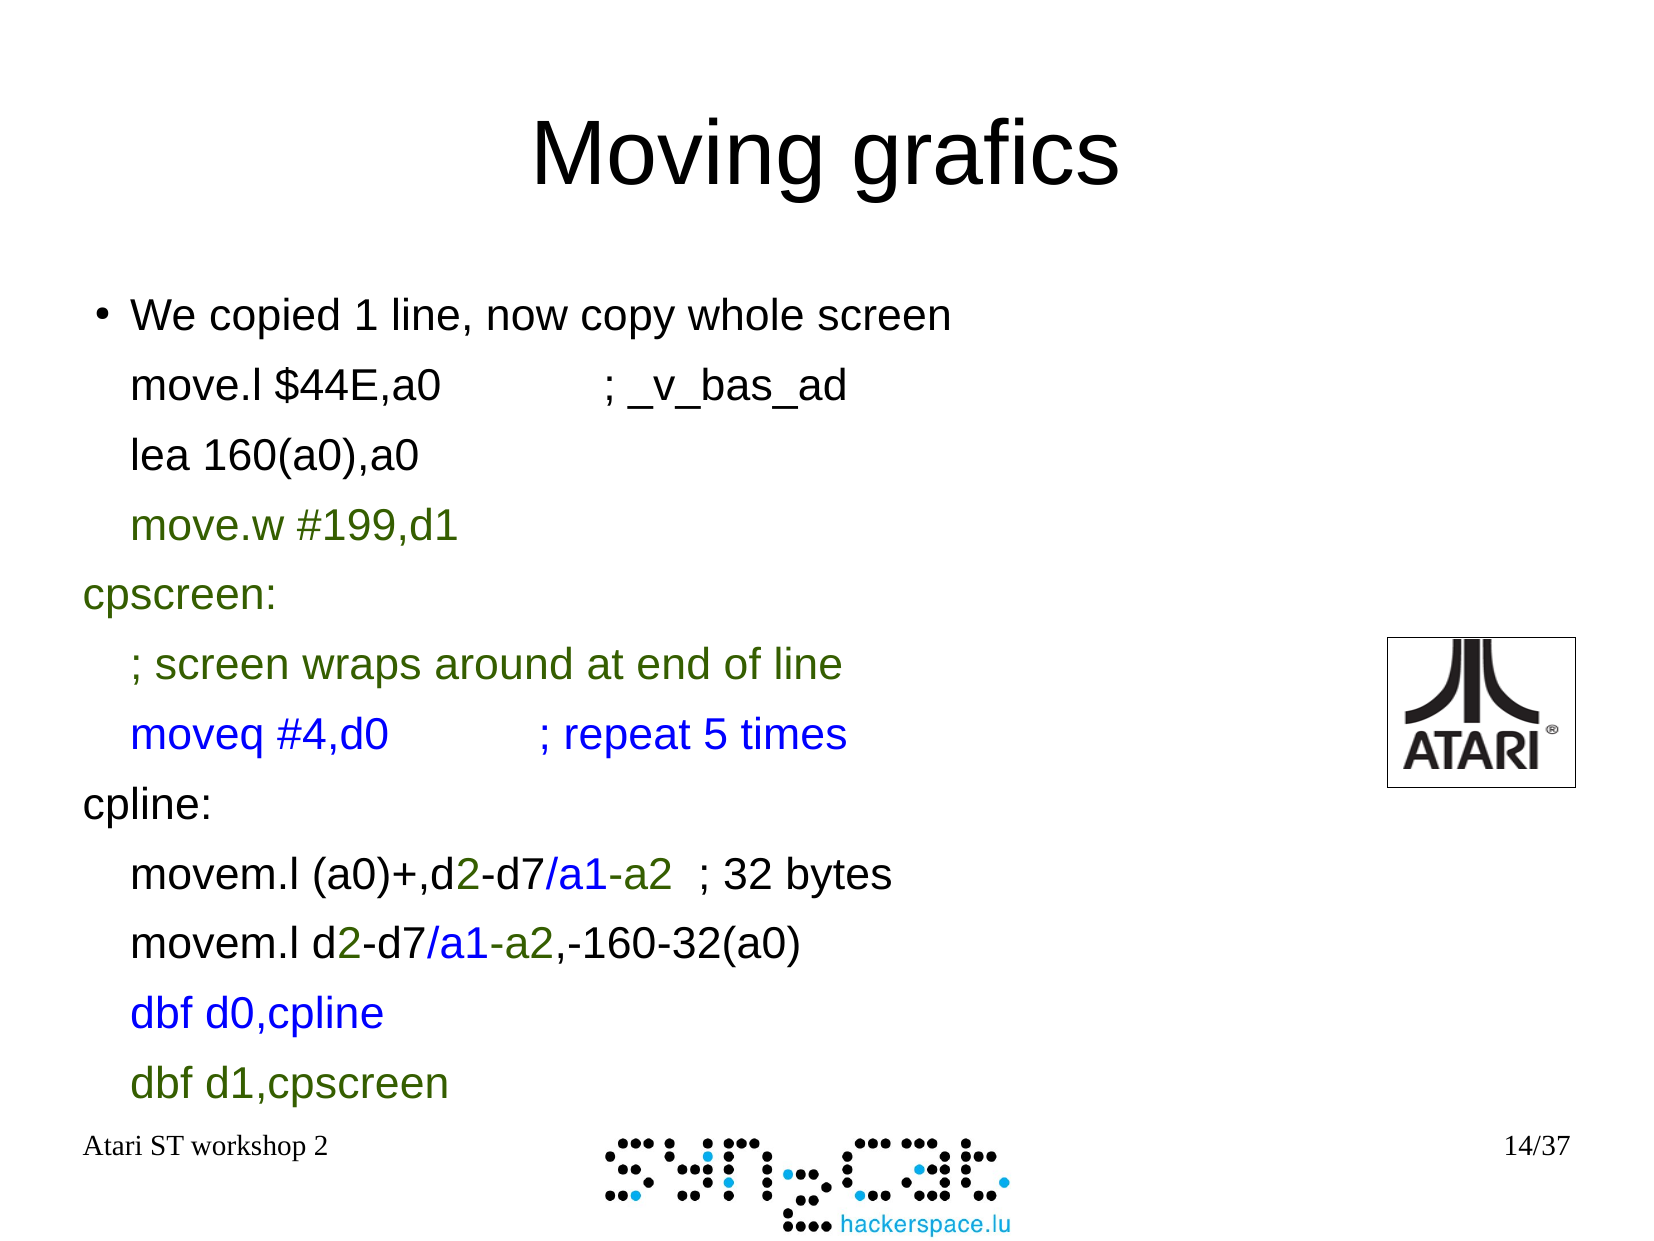

# Moving grafics
We copied 1 line, now copy whole screen
move.l $44E,a0 ; _v_bas_ad
lea 160(a0),a0
move.w #199,d1
cpscreen:
; screen wraps around at end of line
moveq #4,d0 ; repeat 5 times
cpline:
movem.l (a0)+,d2-d7/a1-a2 ; 32 bytes
movem.l d2-d7/a1-a2,-160-32(a0)
dbf d0,cpline
dbf d1,cpscreen
14